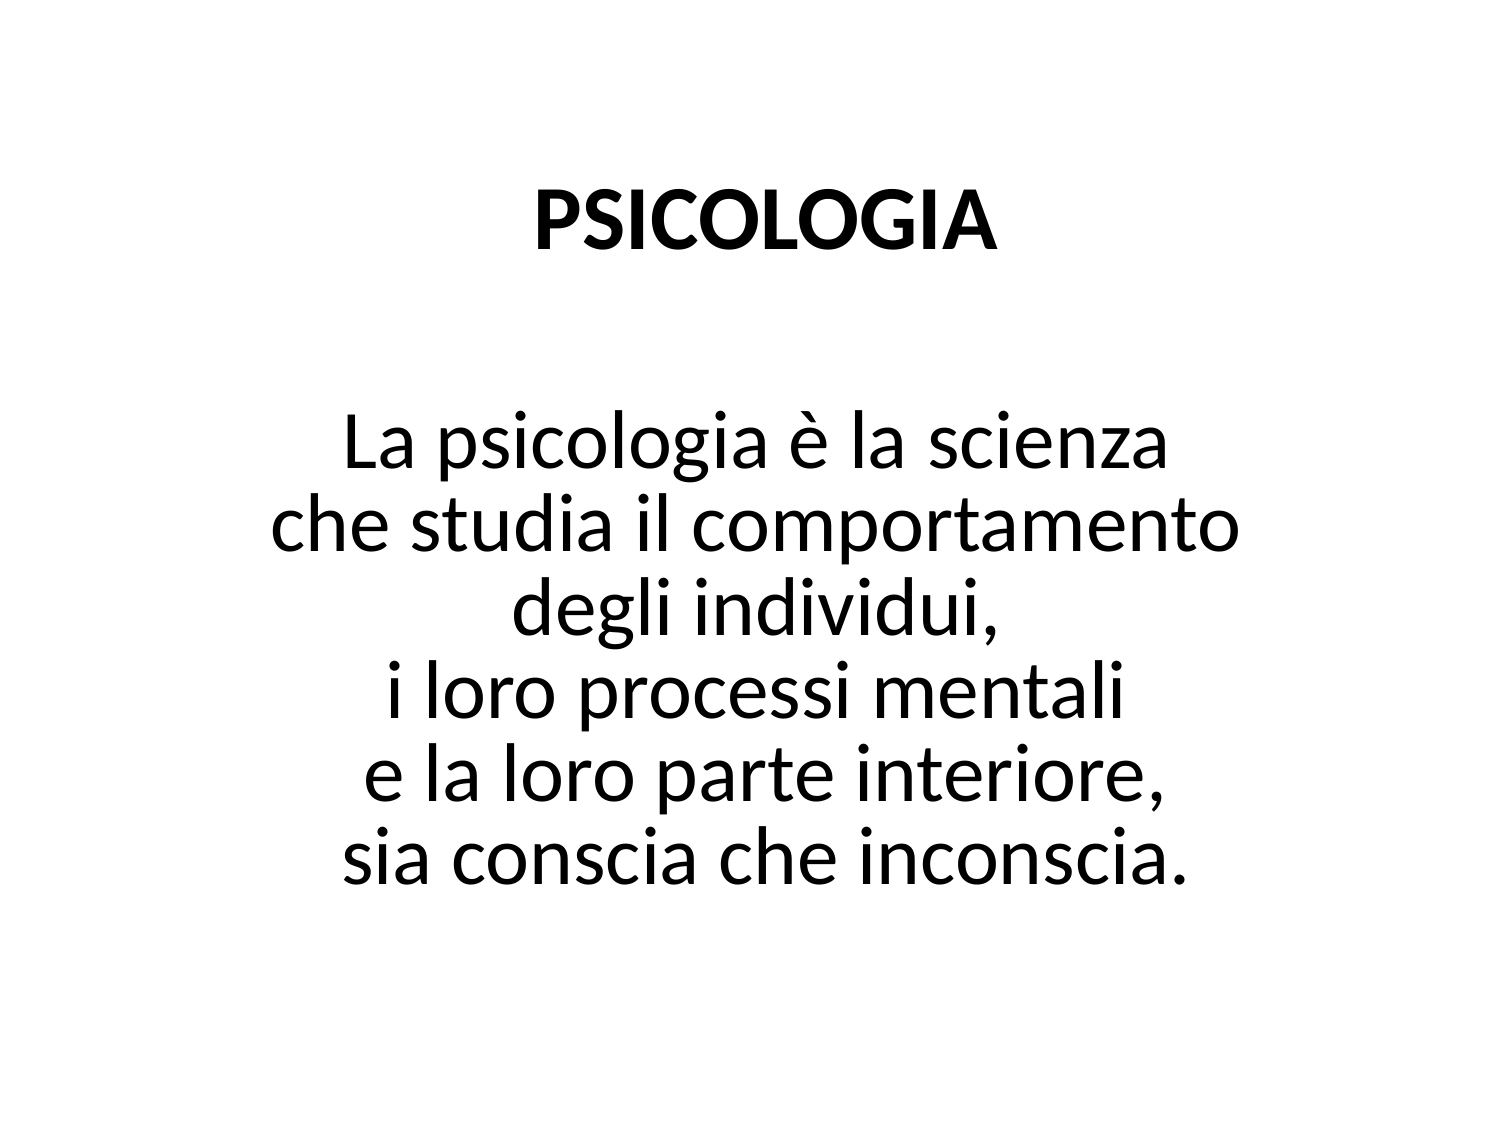

# PSICOLOGIA La psicologia è la scienza che studia il comportamento degli individui, i loro processi mentali e la loro parte interiore, sia conscia che inconscia.